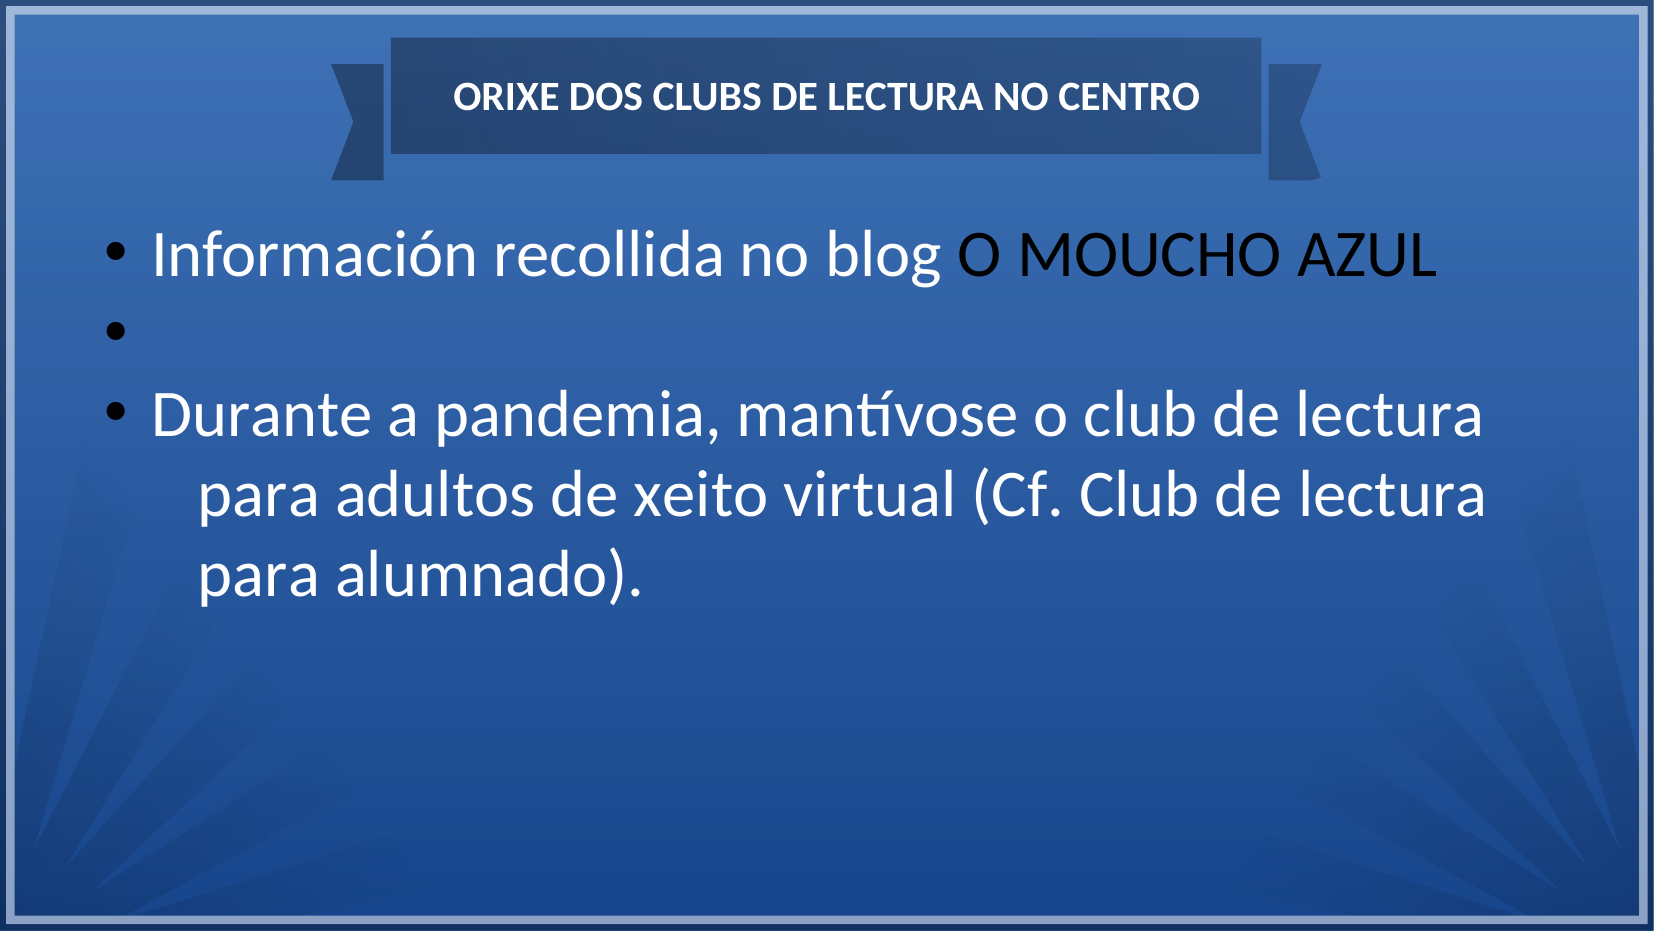

ORIXE DOS CLUBS DE LECTURA NO CENTRO
Información recollida no blog O MOUCHO AZUL
Durante a pandemia, mantívose o club de lectura para adultos de xeito virtual (Cf. Club de lectura para alumnado).